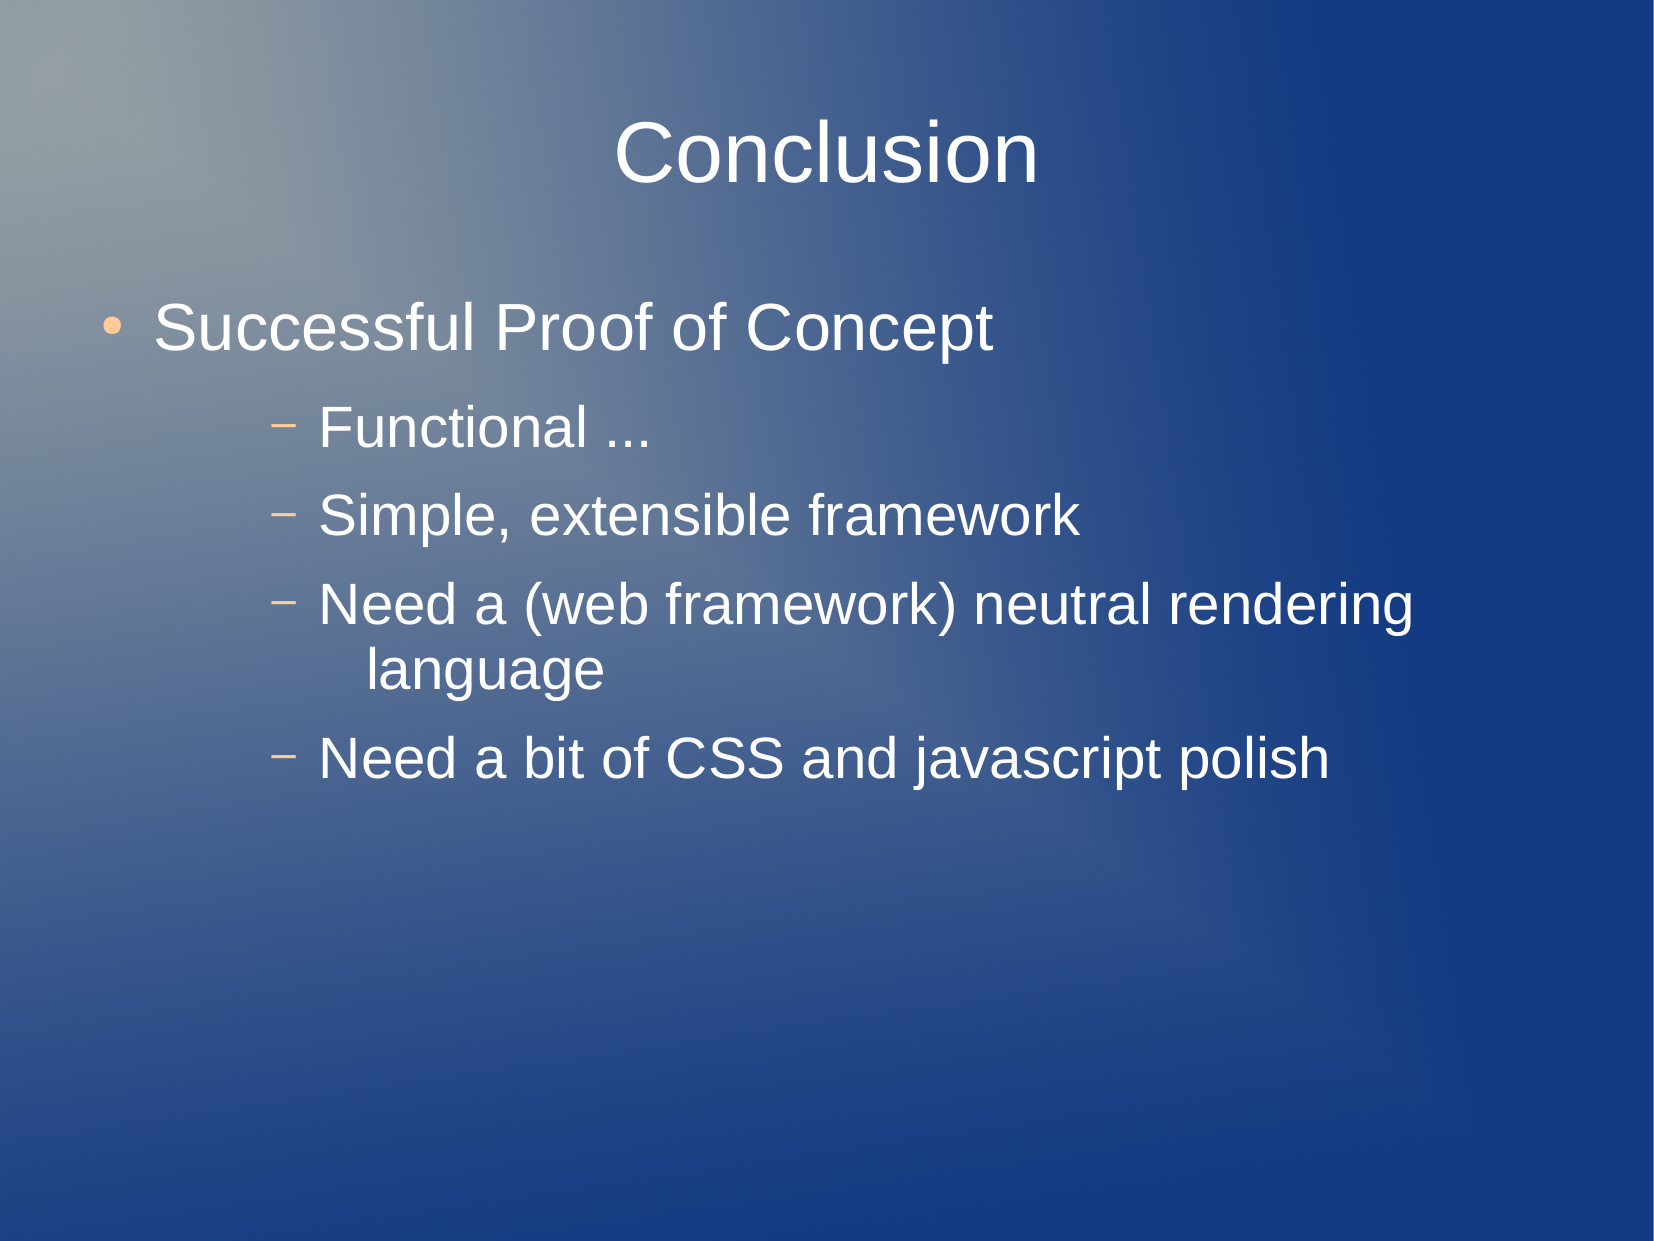

# Conclusion
Successful Proof of Concept
Functional ...
Simple, extensible framework
Need a (web framework) neutral rendering language
Need a bit of CSS and javascript polish